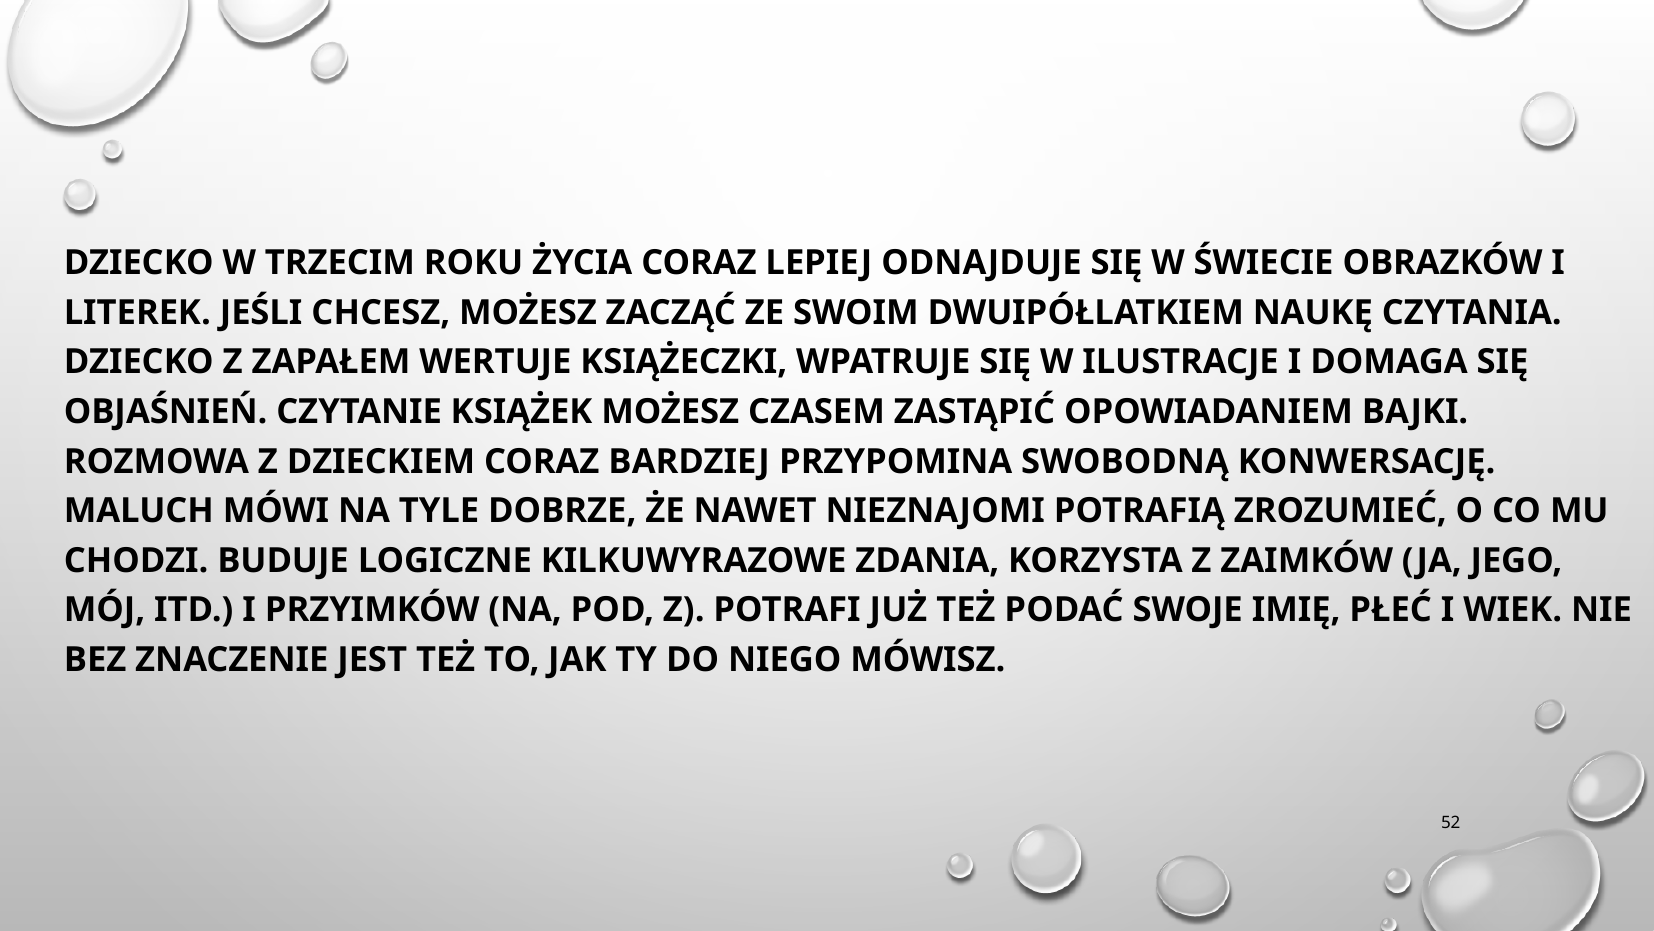

# Dziecko w trzecim roku życia coraz lepiej odnajduje się w świecie obrazków i literek. Jeśli chcesz, możesz zacząć ze swoim dwuipółlatkiem naukę czytania. Dziecko z zapałem wertuje książeczki, wpatruje się w ilustracje i domaga się objaśnień. Czytanie książek możesz czasem zastąpić opowiadaniem bajki. Rozmowa z dzieckiem coraz bardziej przypomina swobodną konwersację. Maluch mówi na tyle dobrze, że nawet nieznajomi potrafią zrozumieć, o co mu chodzi. Buduje logiczne kilkuwyrazowe zdania, korzysta z zaimków (ja, jego, mój, itd.) i przyimków (na, pod, z). Potrafi już też podać swoje imię, płeć i wiek. Nie bez znaczenie jest też to, jak ty do niego mówisz.
50